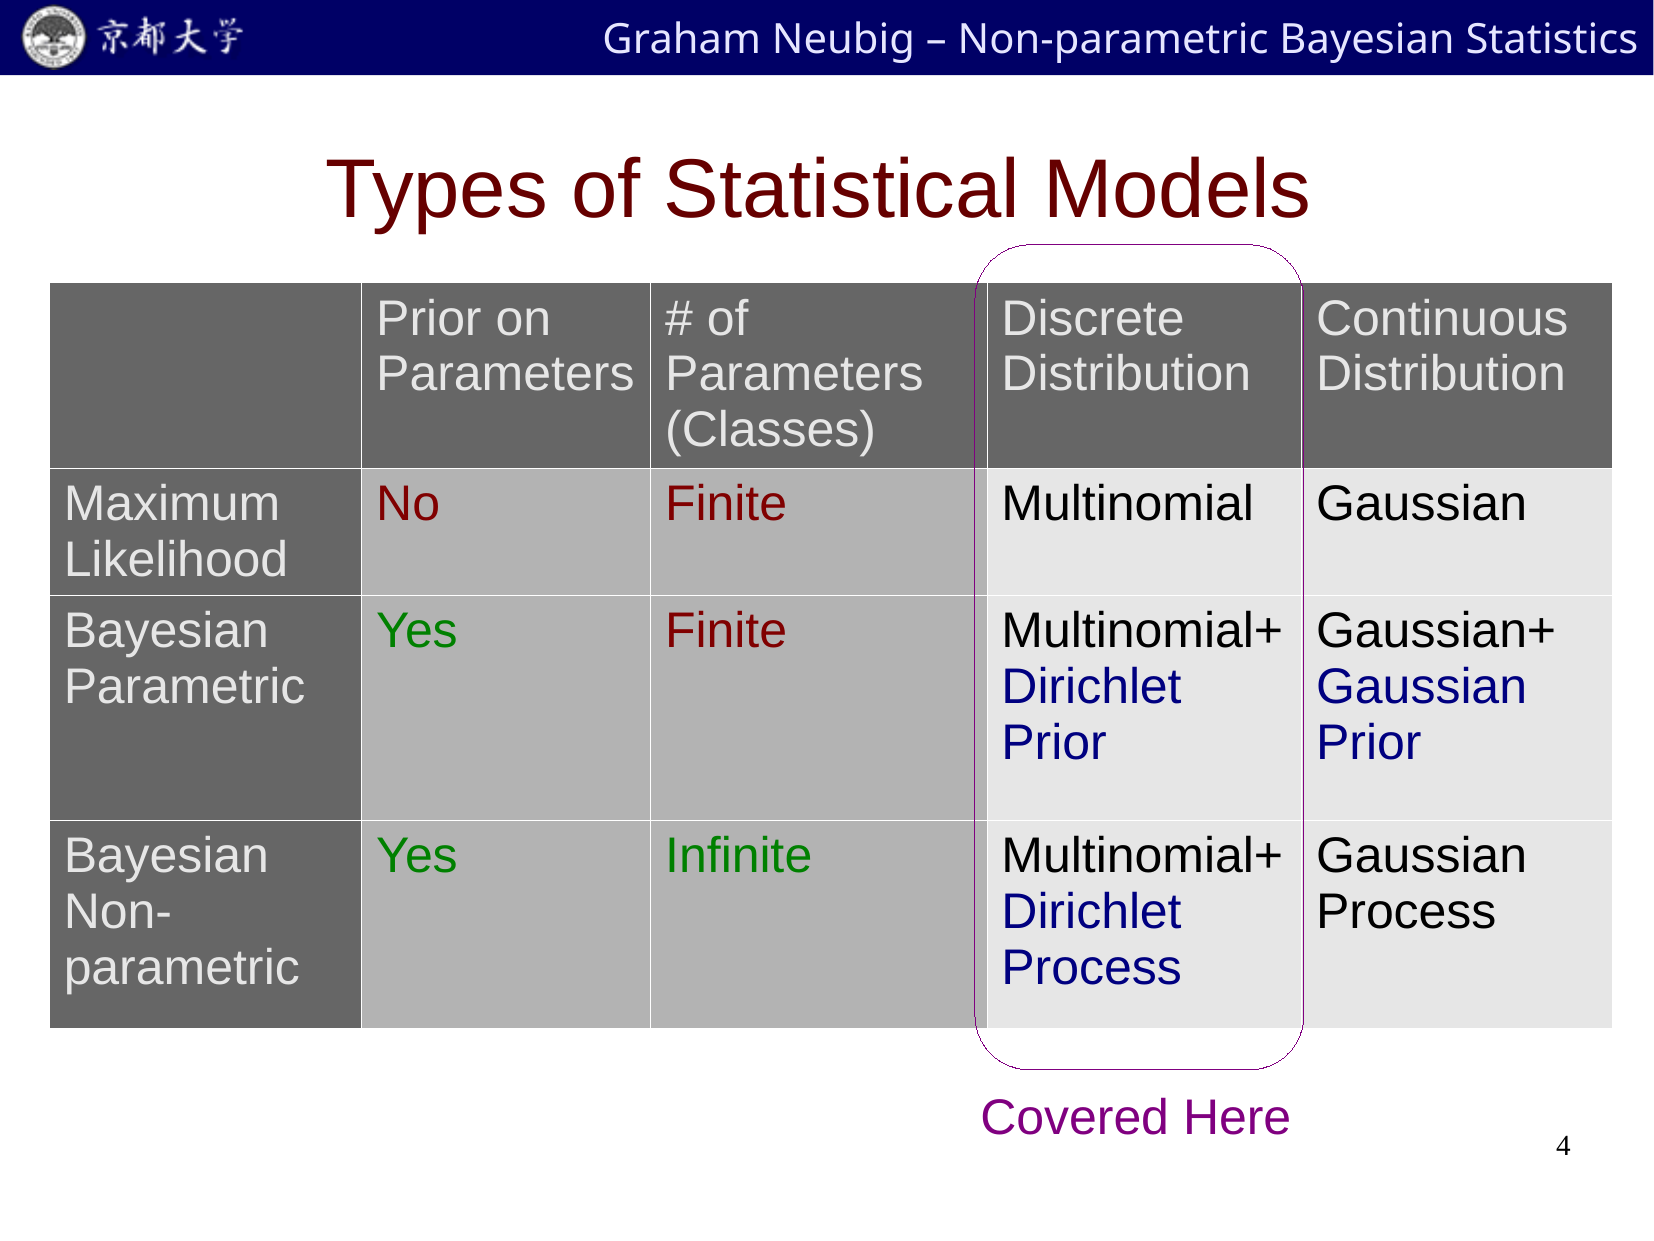

# Types of Statistical Models
| | Prior on Parameters | # of Parameters (Classes) | Discrete Distribution | Continuous Distribution |
| --- | --- | --- | --- | --- |
| Maximum Likelihood | No | Finite | Multinomial | Gaussian |
| Bayesian Parametric | Yes | Finite | Multinomial+ Dirichlet Prior | Gaussian+ Gaussian Prior |
| Bayesian Non-parametric | Yes | Infinite | Multinomial+ Dirichlet Process | Gaussian Process |
Covered Here
4